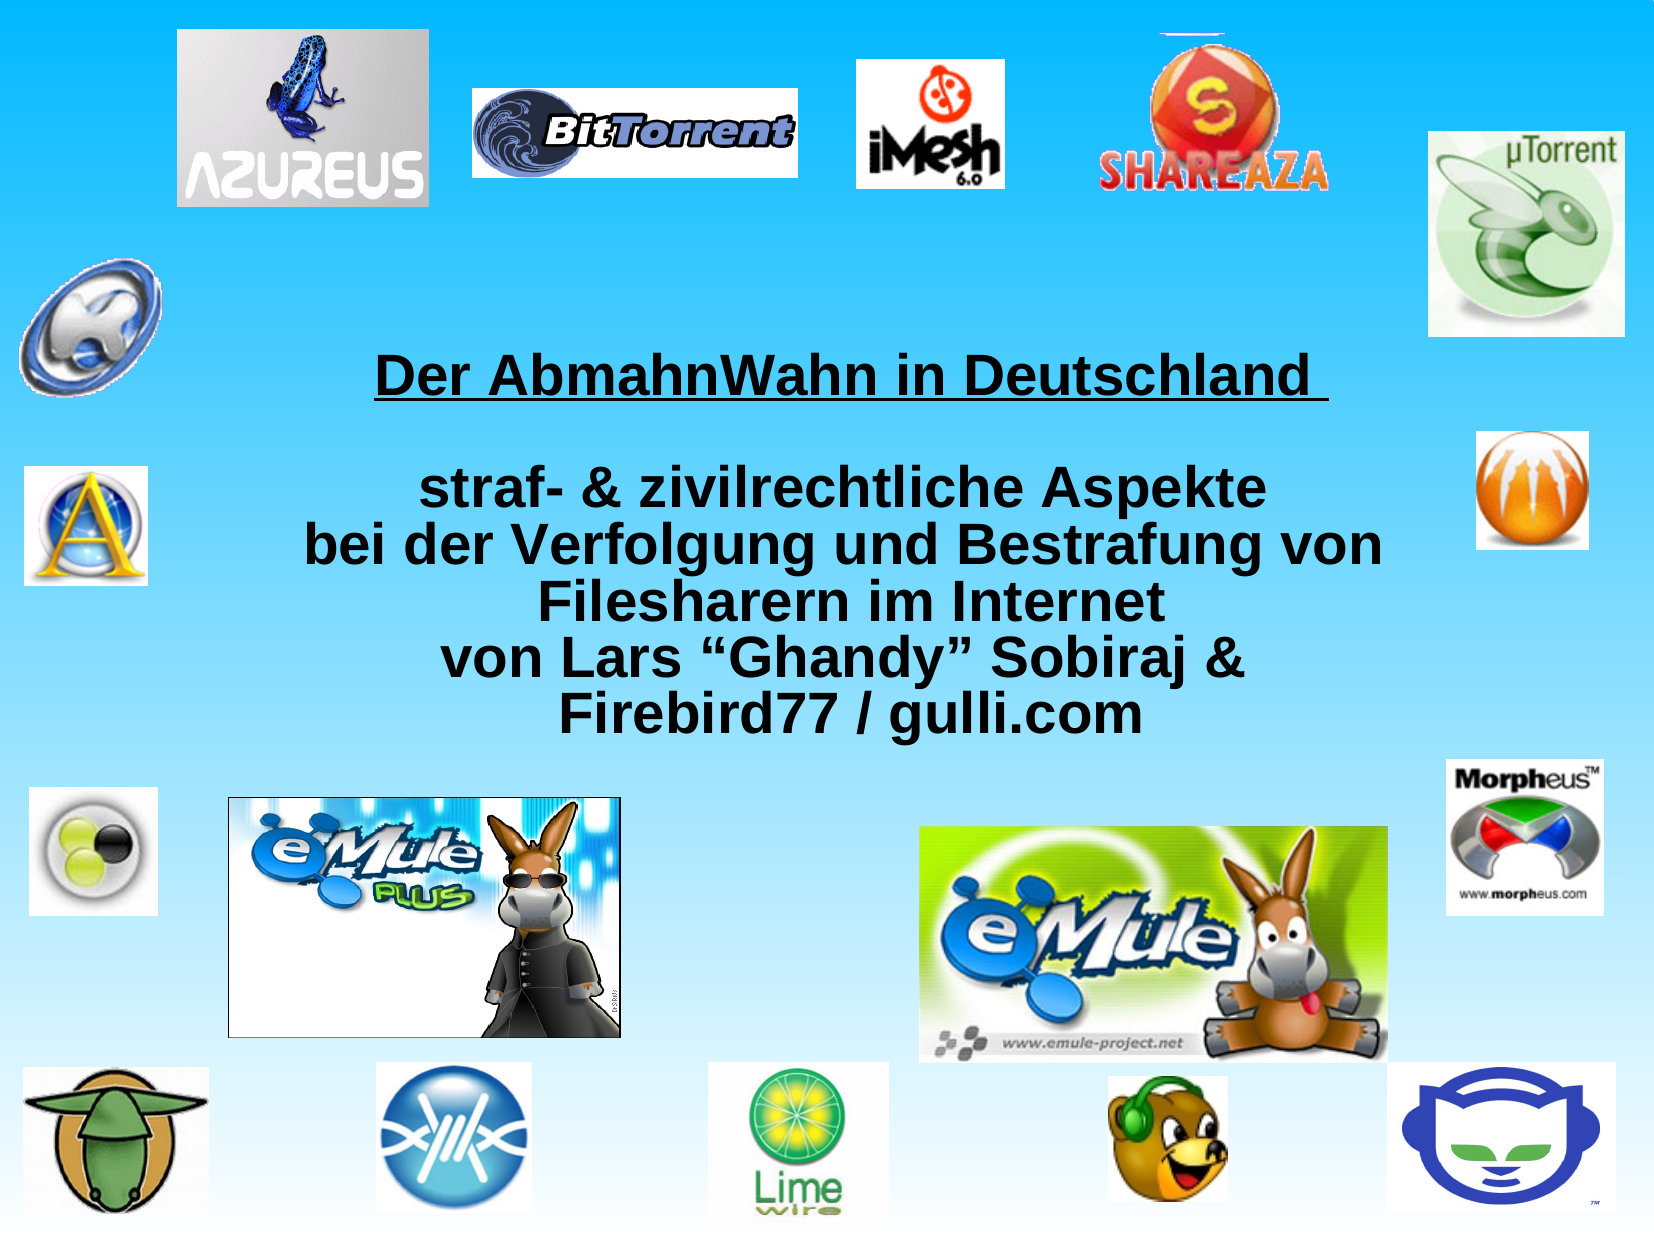

Der AbmahnWahn in Deutschland
straf- & zivilrechtliche Aspekte
bei der Verfolgung und Bestrafung von
Filesharern im Internet
von Lars “Ghandy” Sobiraj &
Firebird77 / gulli.com